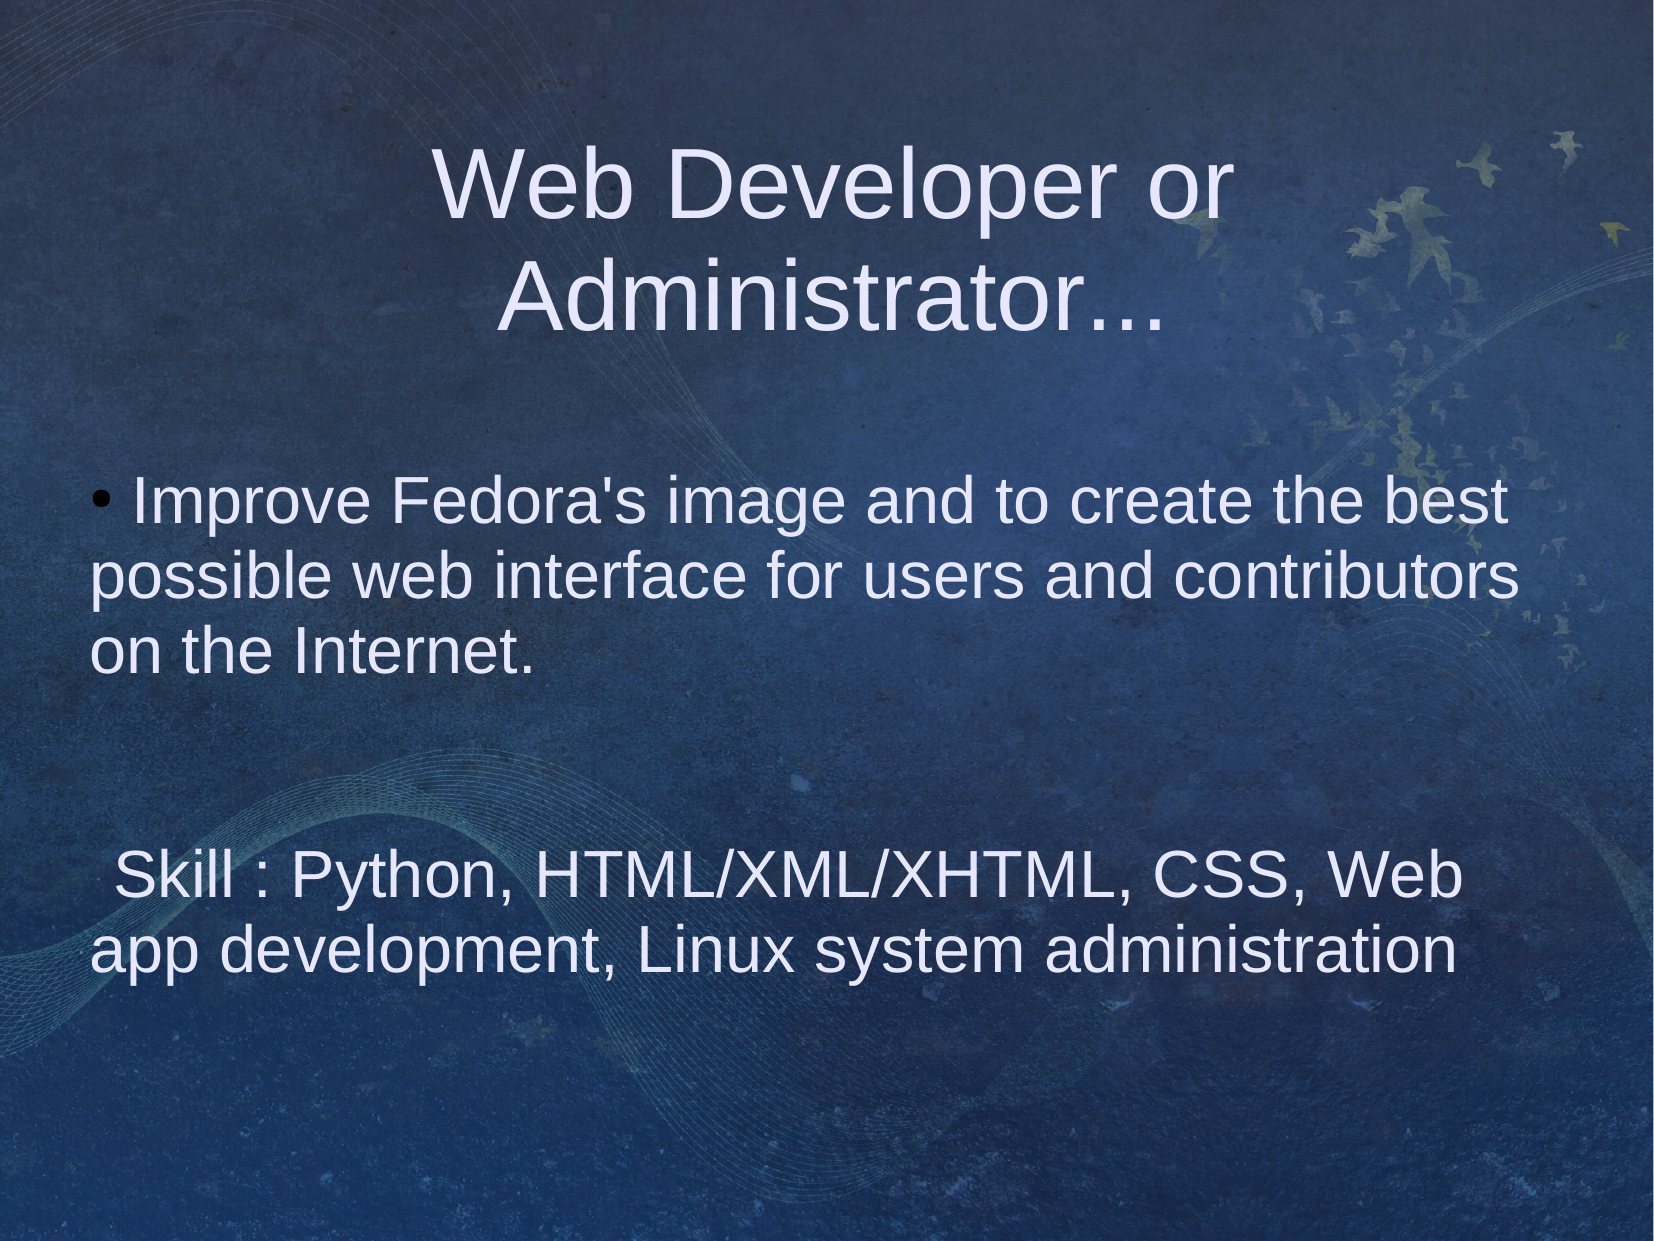

# Web Developer or Administrator...
 Improve Fedora's image and to create the best possible web interface for users and contributors on the Internet.
Skill : Python, HTML/XML/XHTML, CSS, Web app development, Linux system administration